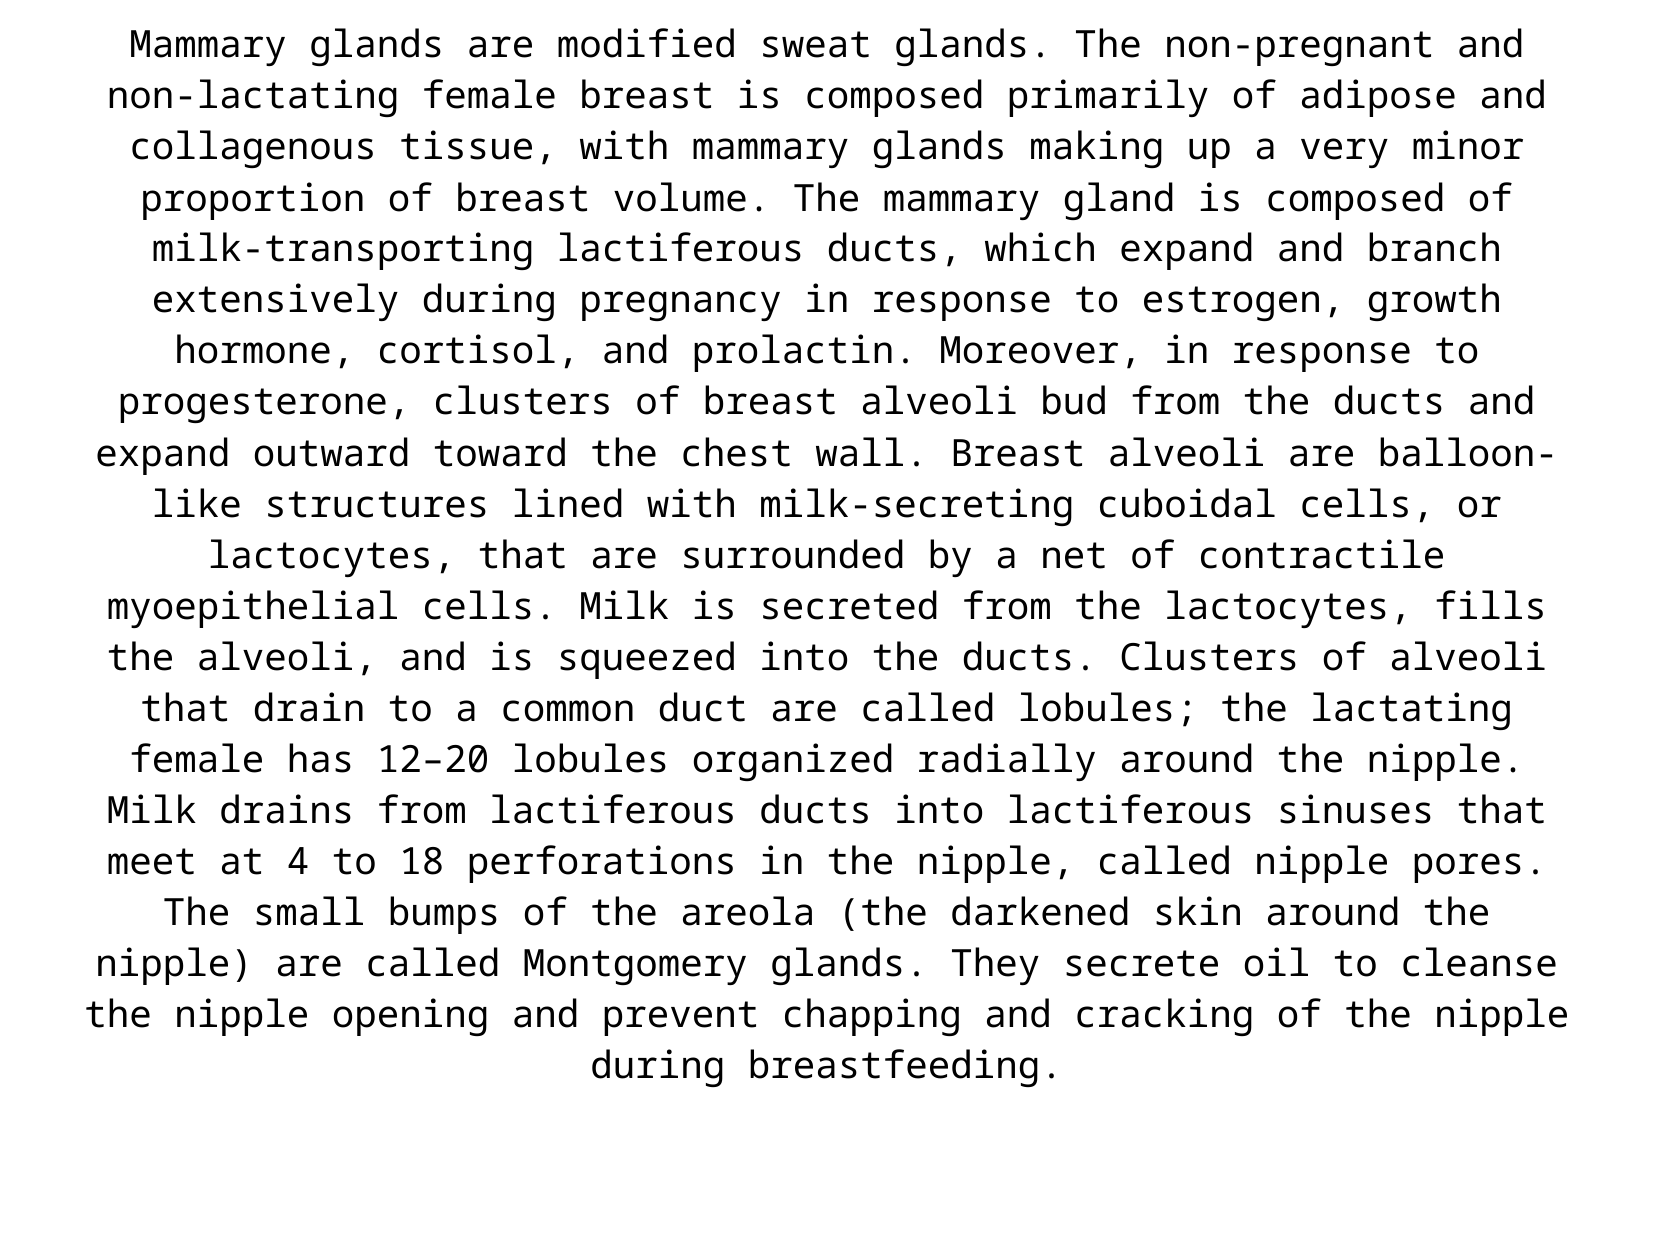

# Structure of the Lactating Breast
Mammary glands are modified sweat glands. The non-pregnant and non-lactating female breast is composed primarily of adipose and collagenous tissue, with mammary glands making up a very minor proportion of breast volume. The mammary gland is composed of milk-transporting lactiferous ducts, which expand and branch extensively during pregnancy in response to estrogen, growth hormone, cortisol, and prolactin. Moreover, in response to progesterone, clusters of breast alveoli bud from the ducts and expand outward toward the chest wall. Breast alveoli are balloon-like structures lined with milk-secreting cuboidal cells, or lactocytes, that are surrounded by a net of contractile myoepithelial cells. Milk is secreted from the lactocytes, fills the alveoli, and is squeezed into the ducts. Clusters of alveoli that drain to a common duct are called lobules; the lactating female has 12–20 lobules organized radially around the nipple. Milk drains from lactiferous ducts into lactiferous sinuses that meet at 4 to 18 perforations in the nipple, called nipple pores. The small bumps of the areola (the darkened skin around the nipple) are called Montgomery glands. They secrete oil to cleanse the nipple opening and prevent chapping and cracking of the nipple during breastfeeding.